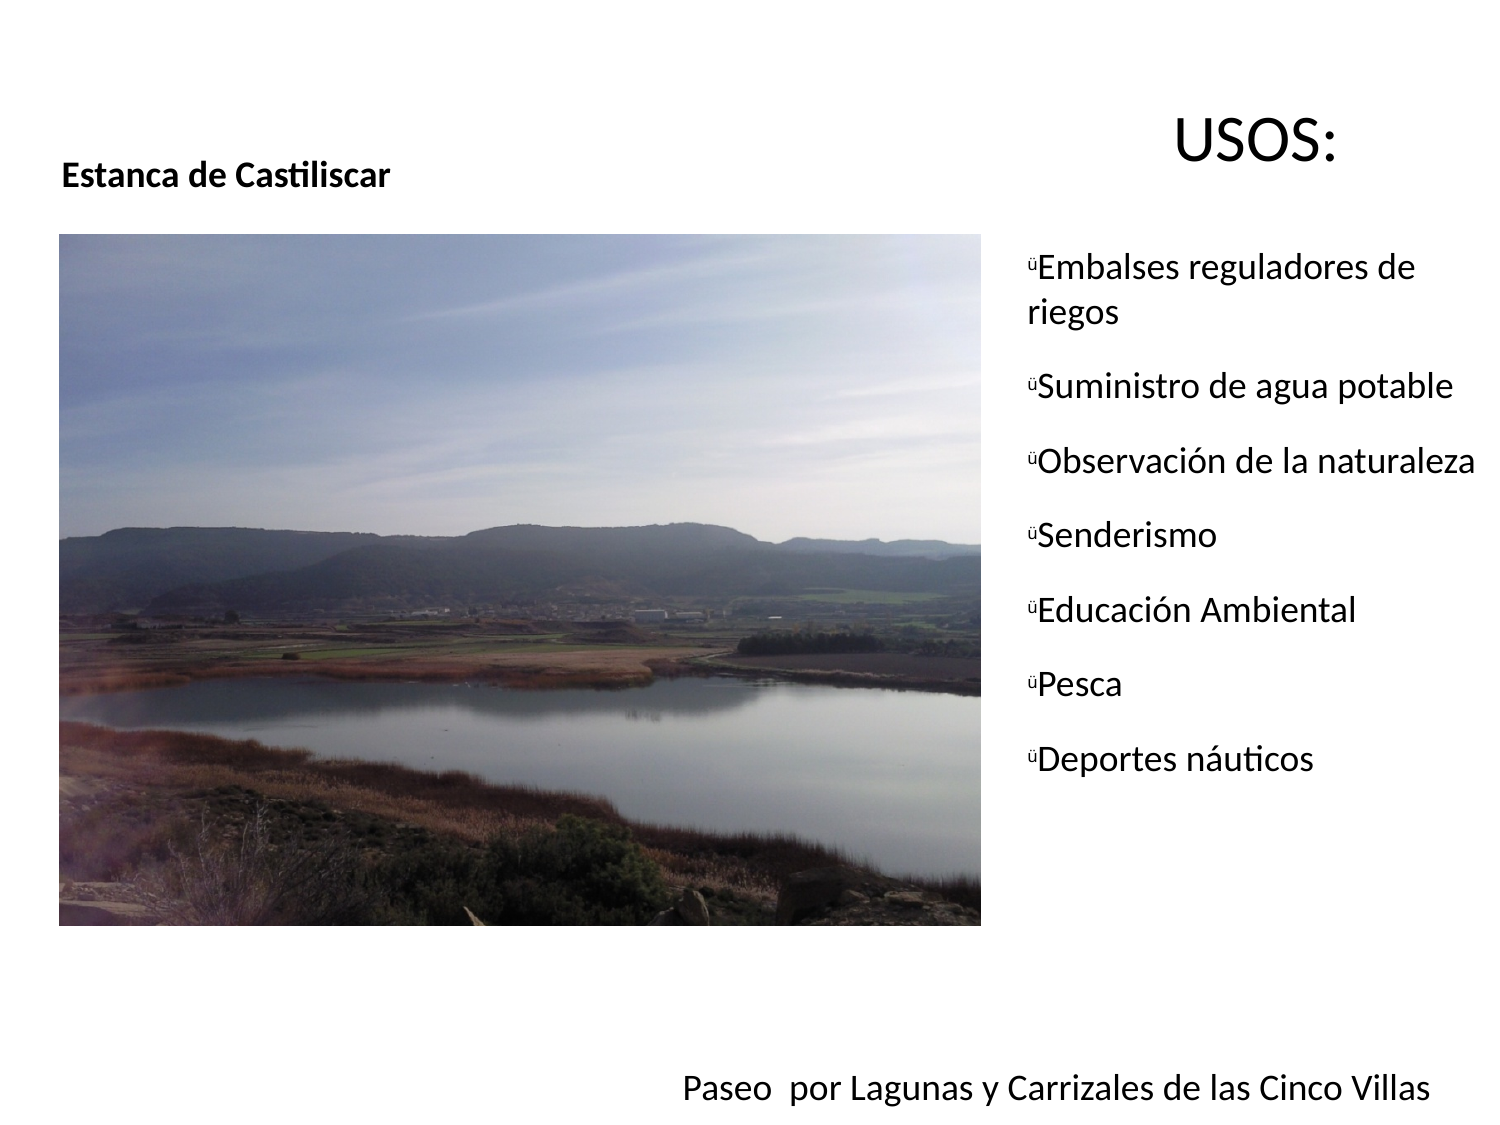

# USOS:
Estanca de Castiliscar
Embalses reguladores de riegos
Suministro de agua potable
Observación de la naturaleza
Senderismo
Educación Ambiental
Pesca
Deportes náuticos
Paseo por Lagunas y Carrizales de las Cinco Villas